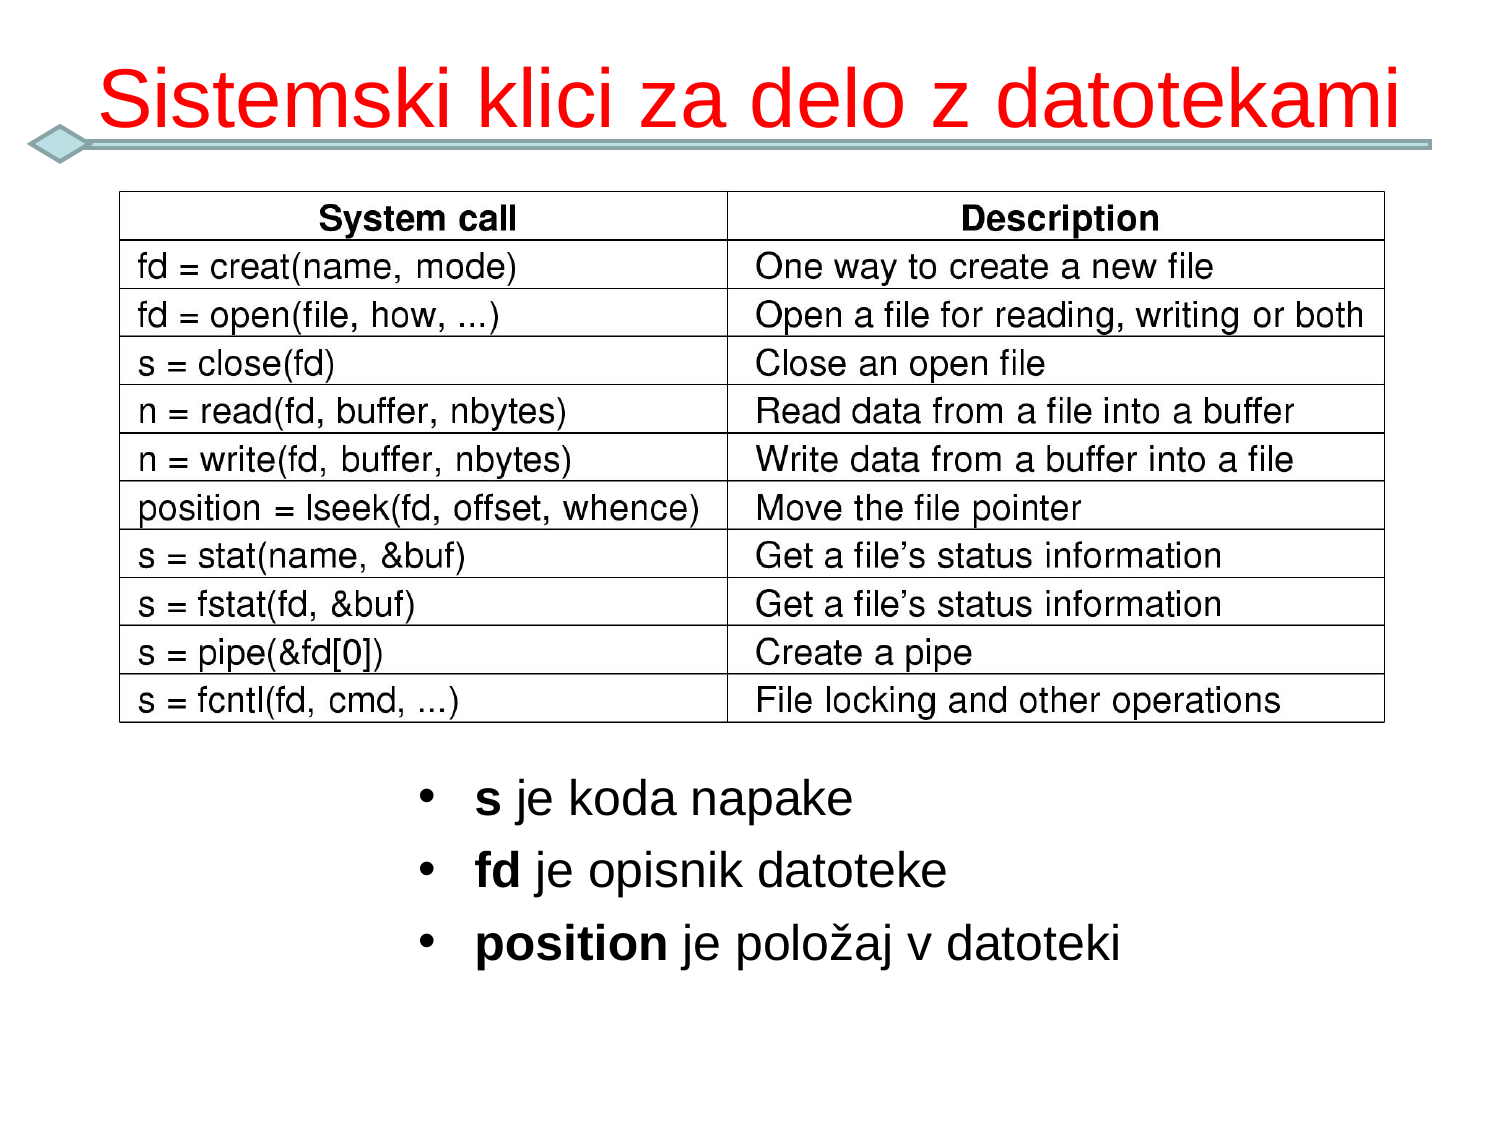

# Sistemski klici za delo z datotekami
s je koda napake
fd je opisnik datoteke
position je položaj v datoteki